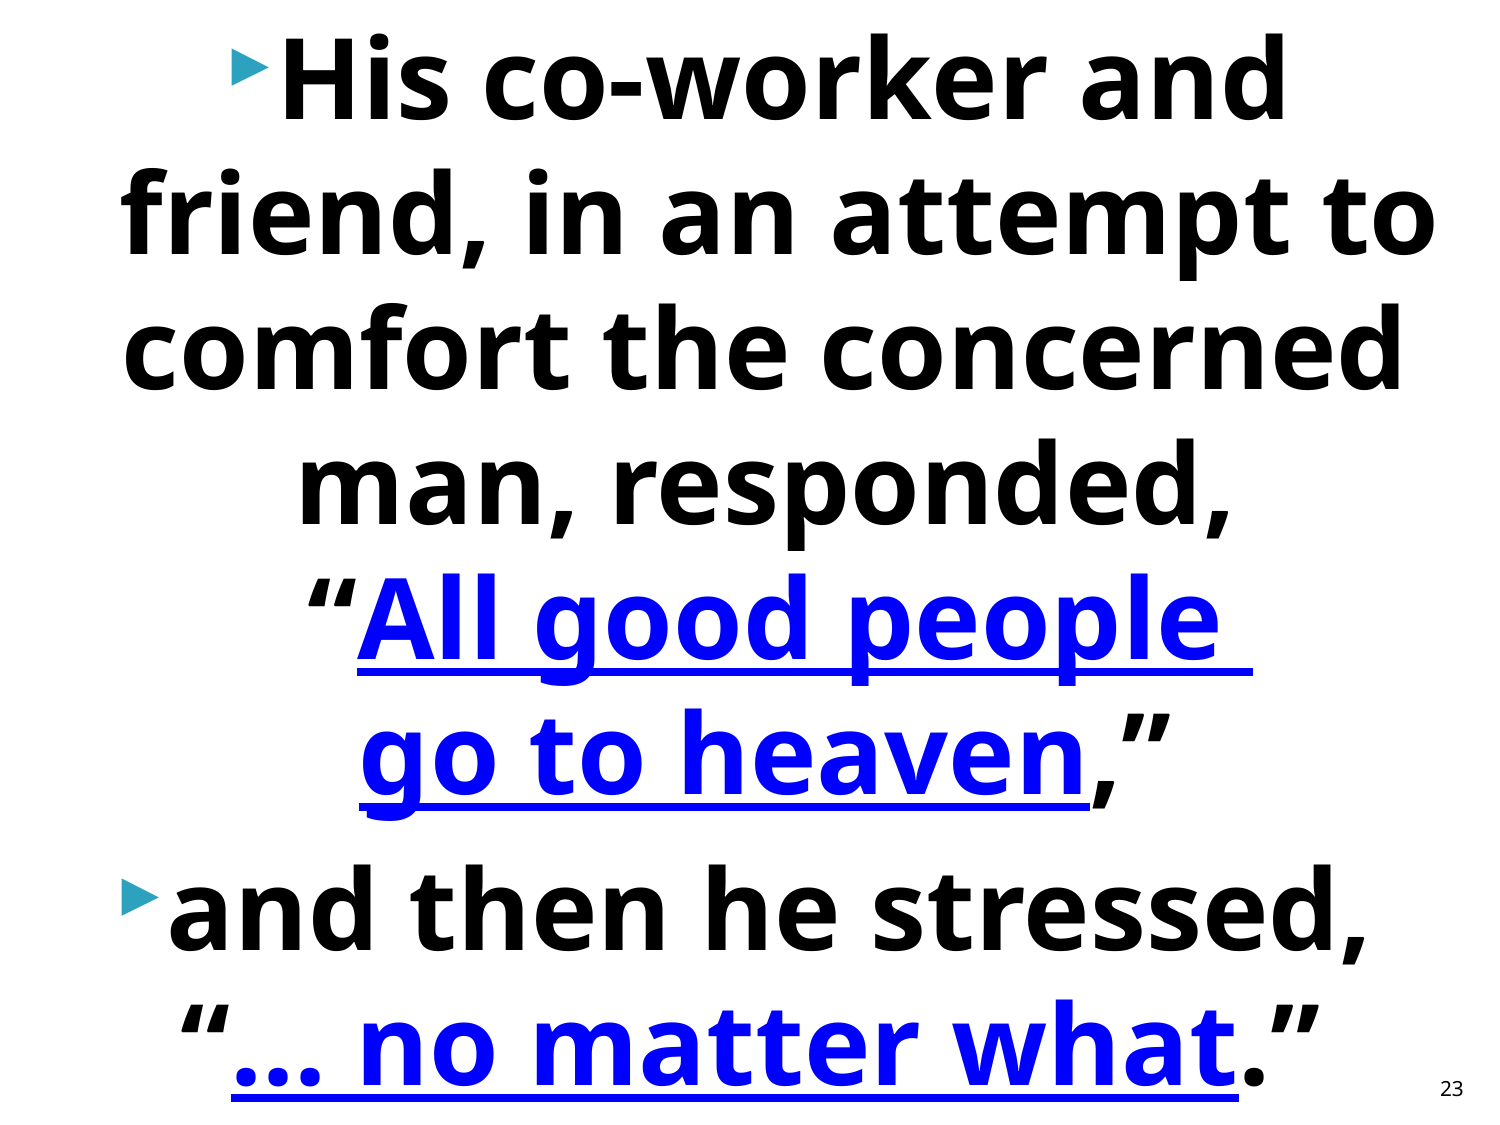

# His co-worker and friend, in an attempt to comfort the concerned man, responded, “All good people go to heaven,”
and then he stressed,
“... no matter what.”